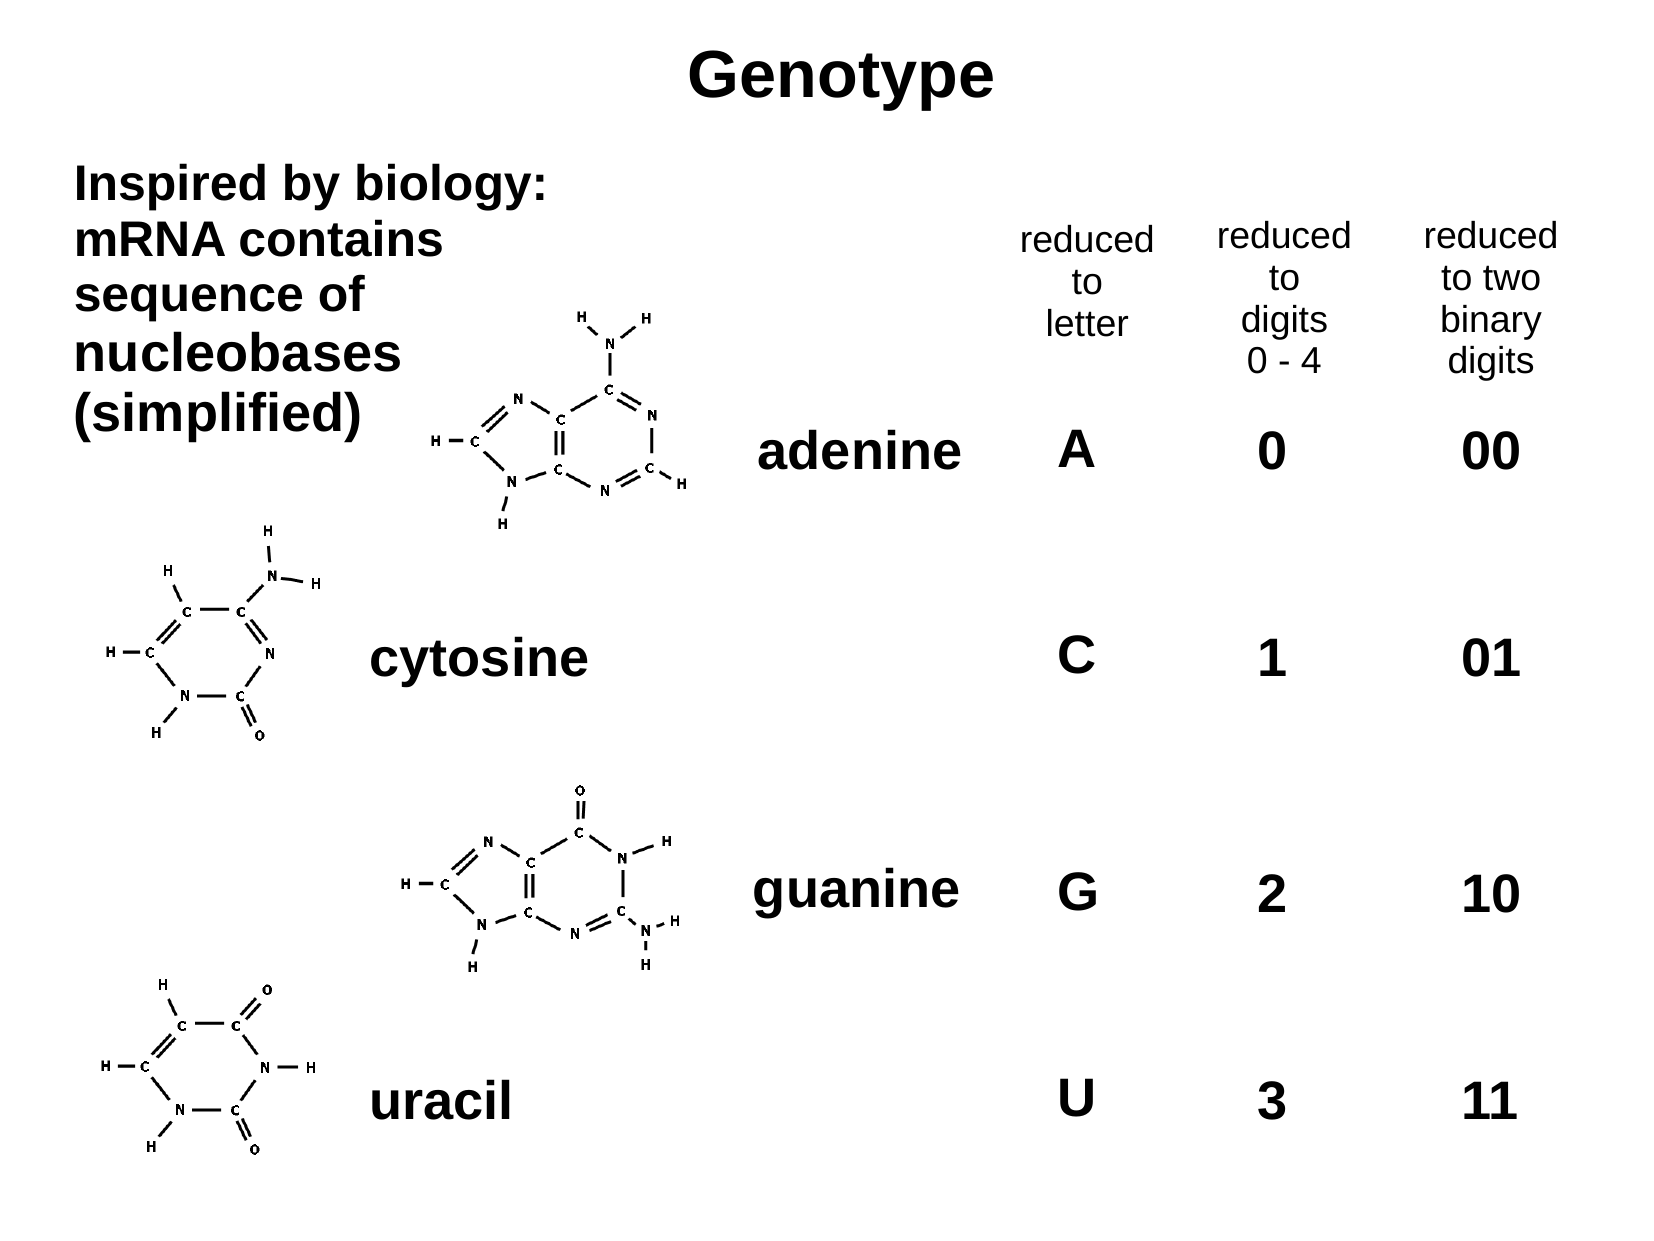

Genotype
Inspired by biology: mRNA contains sequence of
nucleobases
(simplified)
reduced
to
digits
0 - 4
reduced
to two
binary
digits
reduced
to
letter
adenine
A
0
00
cytosine
C
1
01
guanine
G
2
10
uracil
U
3
11